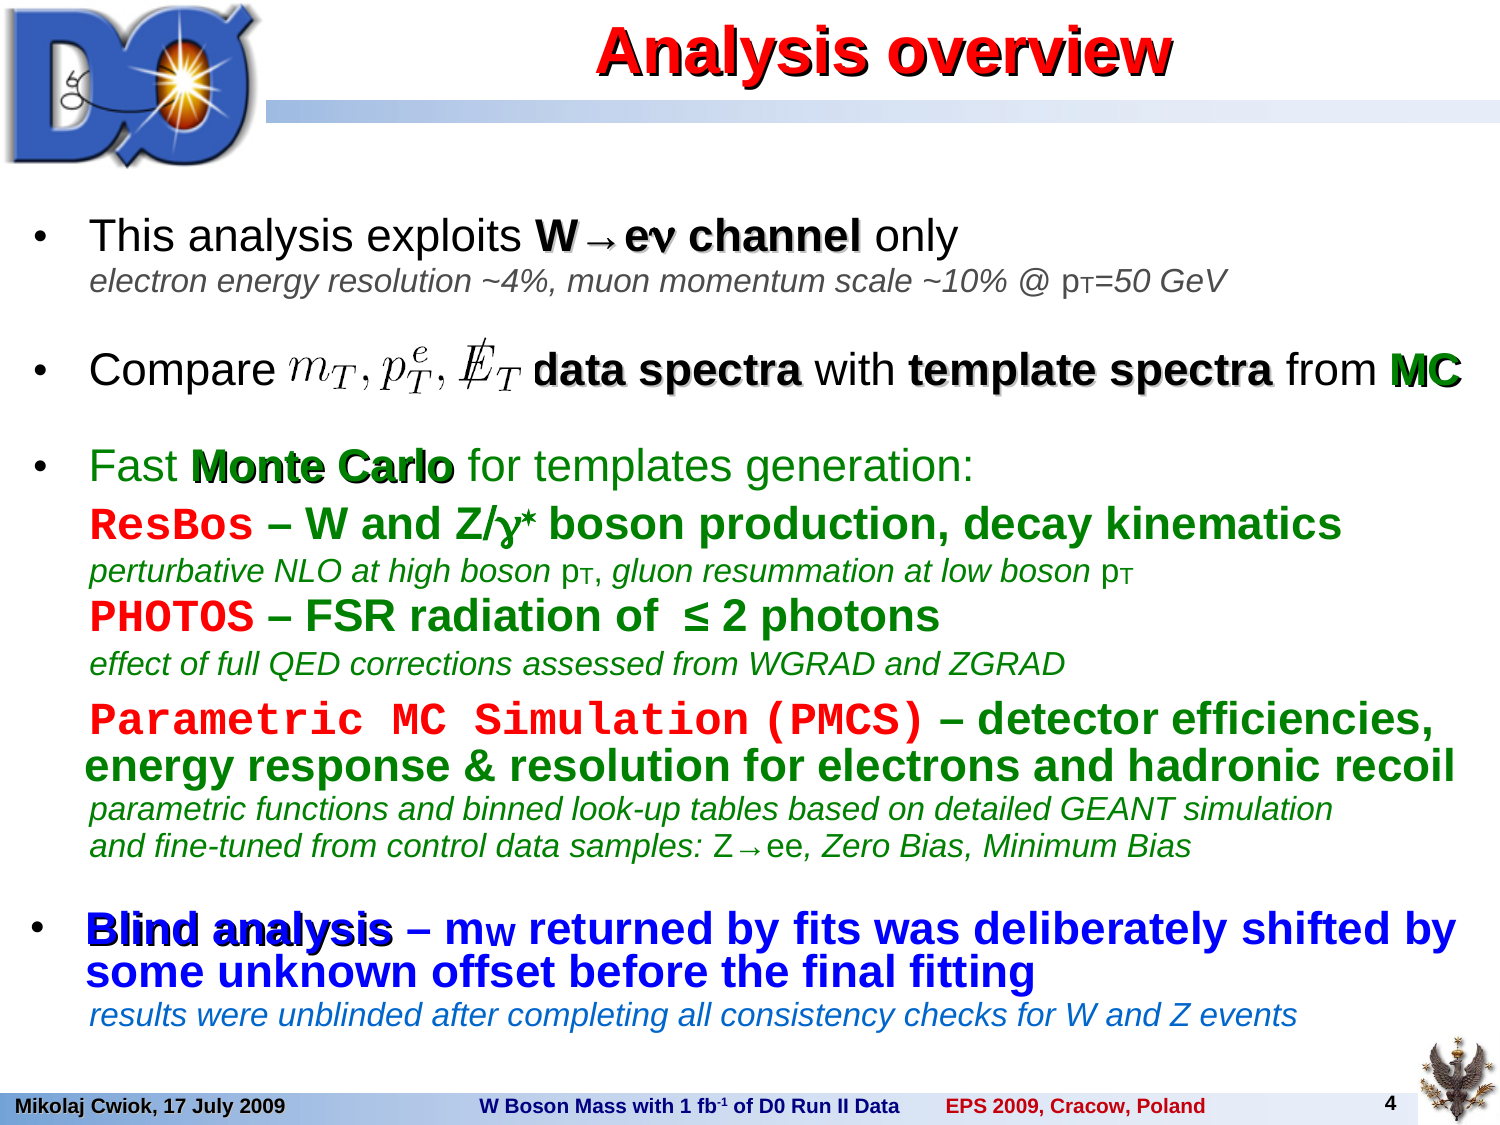

# Analysis overview
This analysis exploits W→e channel only
	electron energy resolution ~4%, muon momentum scale ~10% @ pT=50 GeV
Compare data spectra with template spectra from MC
Fast Monte Carlo for templates generation:
	ResBos – W and Z/g* boson production, decay kinematics 			perturbative NLO at high boson pT, gluon resummation at low boson pT
	PHOTOS – FSR radiation of ≤ 2 photons
	effect of full QED corrections assessed from WGRAD and ZGRAD
	Parametric MC Simulation (PMCS) – detector efficiencies, energy response & resolution for electrons and hadronic recoil
	parametric functions and binned look-up tables based on detailed GEANT simulation
	and fine-tuned from control data samples: Z→ee, Zero Bias, Minimum Bias
Blind analysis – mW returned by fits was deliberately shifted by some unknown offset before the final fitting
	results were unblinded after completing all consistency checks for W and Z events
4